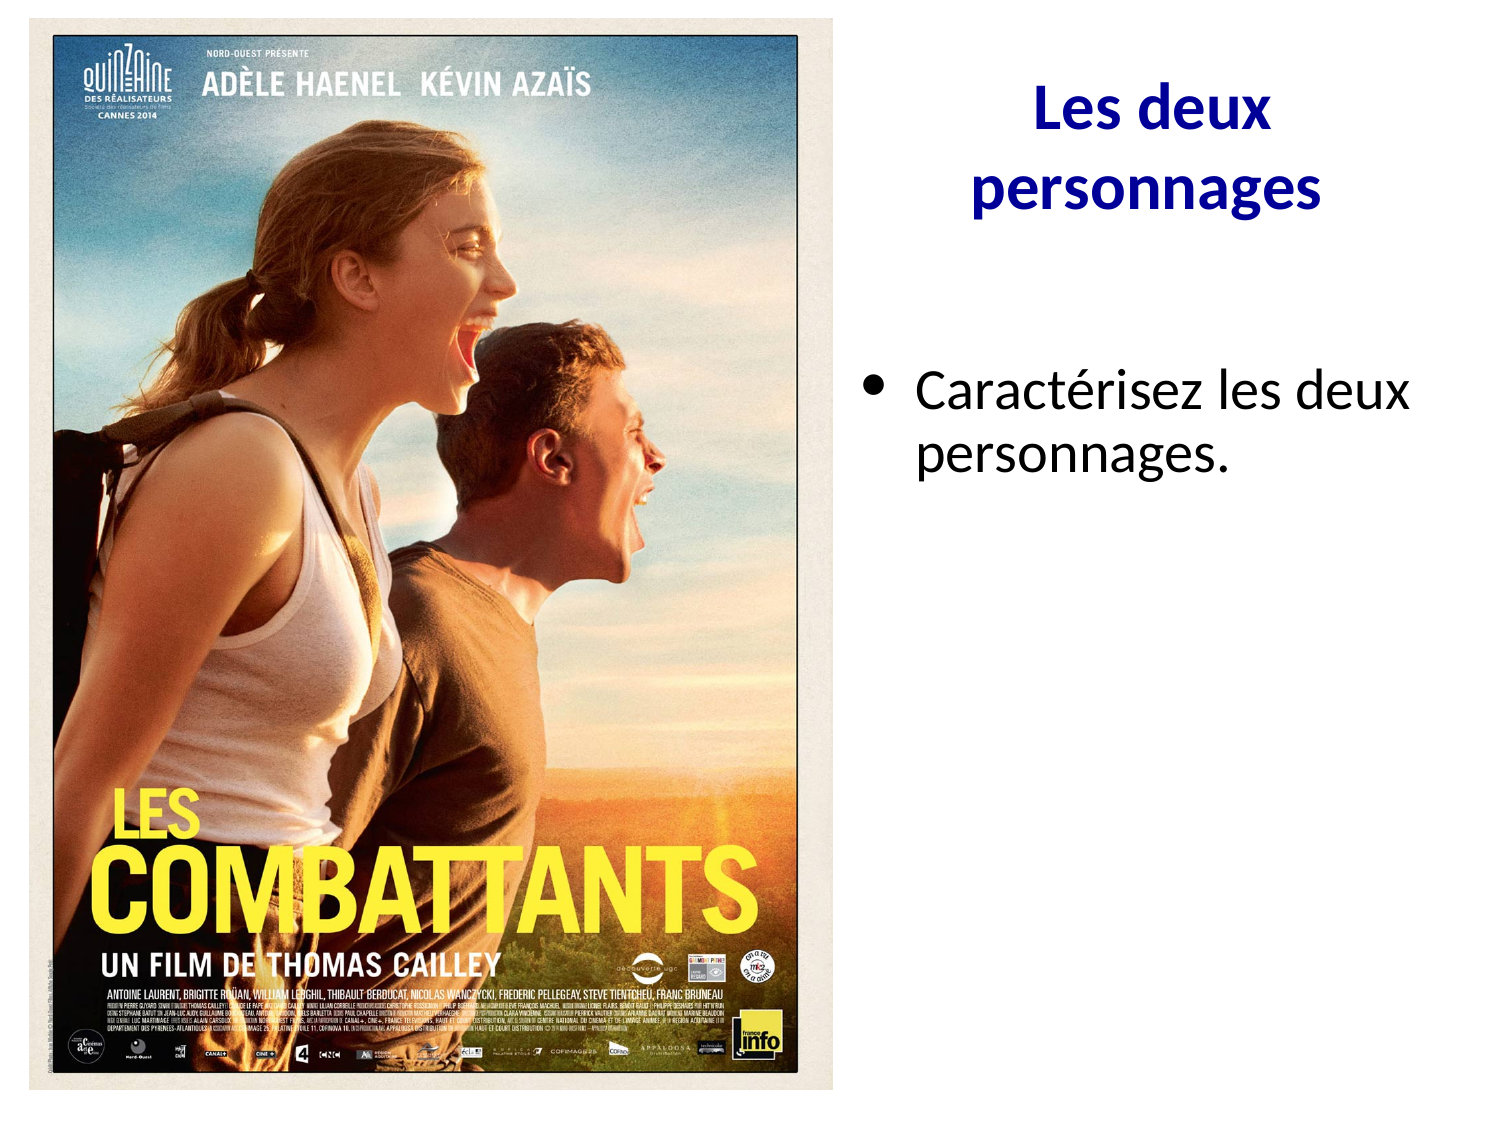

# Les deux personnages
Caractérisez les deux personnages.